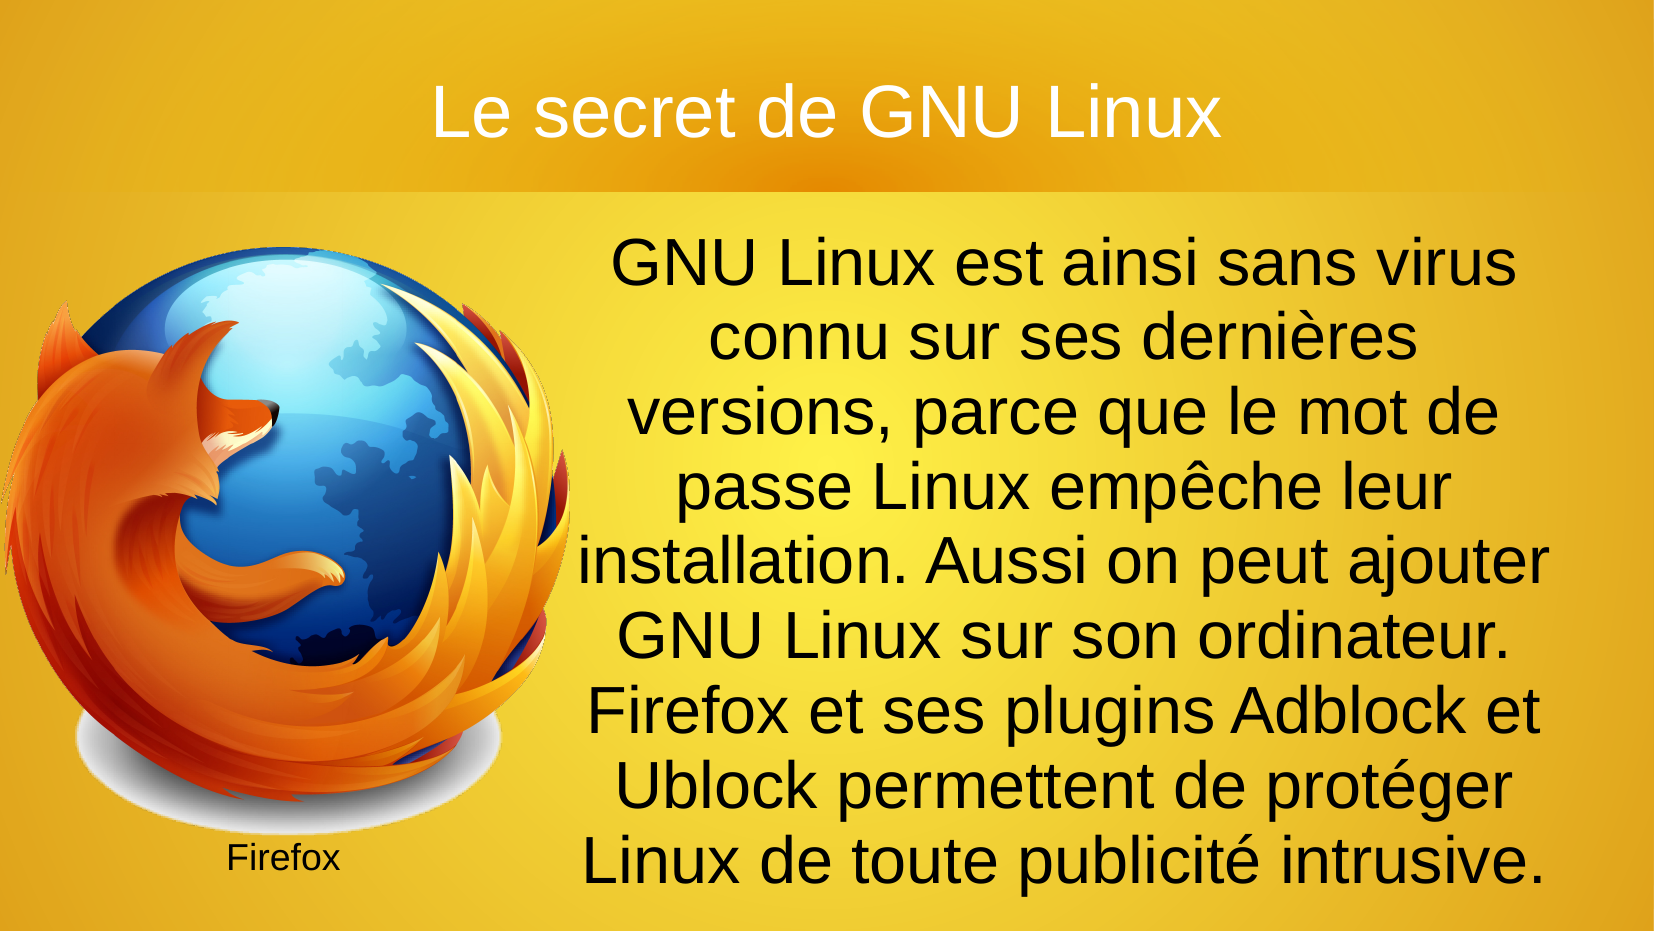

# Le secret de GNU Linux
GNU Linux est ainsi sans virus connu sur ses dernières versions, parce que le mot de passe Linux empêche leur installation. Aussi on peut ajouter GNU Linux sur son ordinateur.
Firefox et ses plugins Adblock et Ublock permettent de protéger Linux de toute publicité intrusive.
Firefox